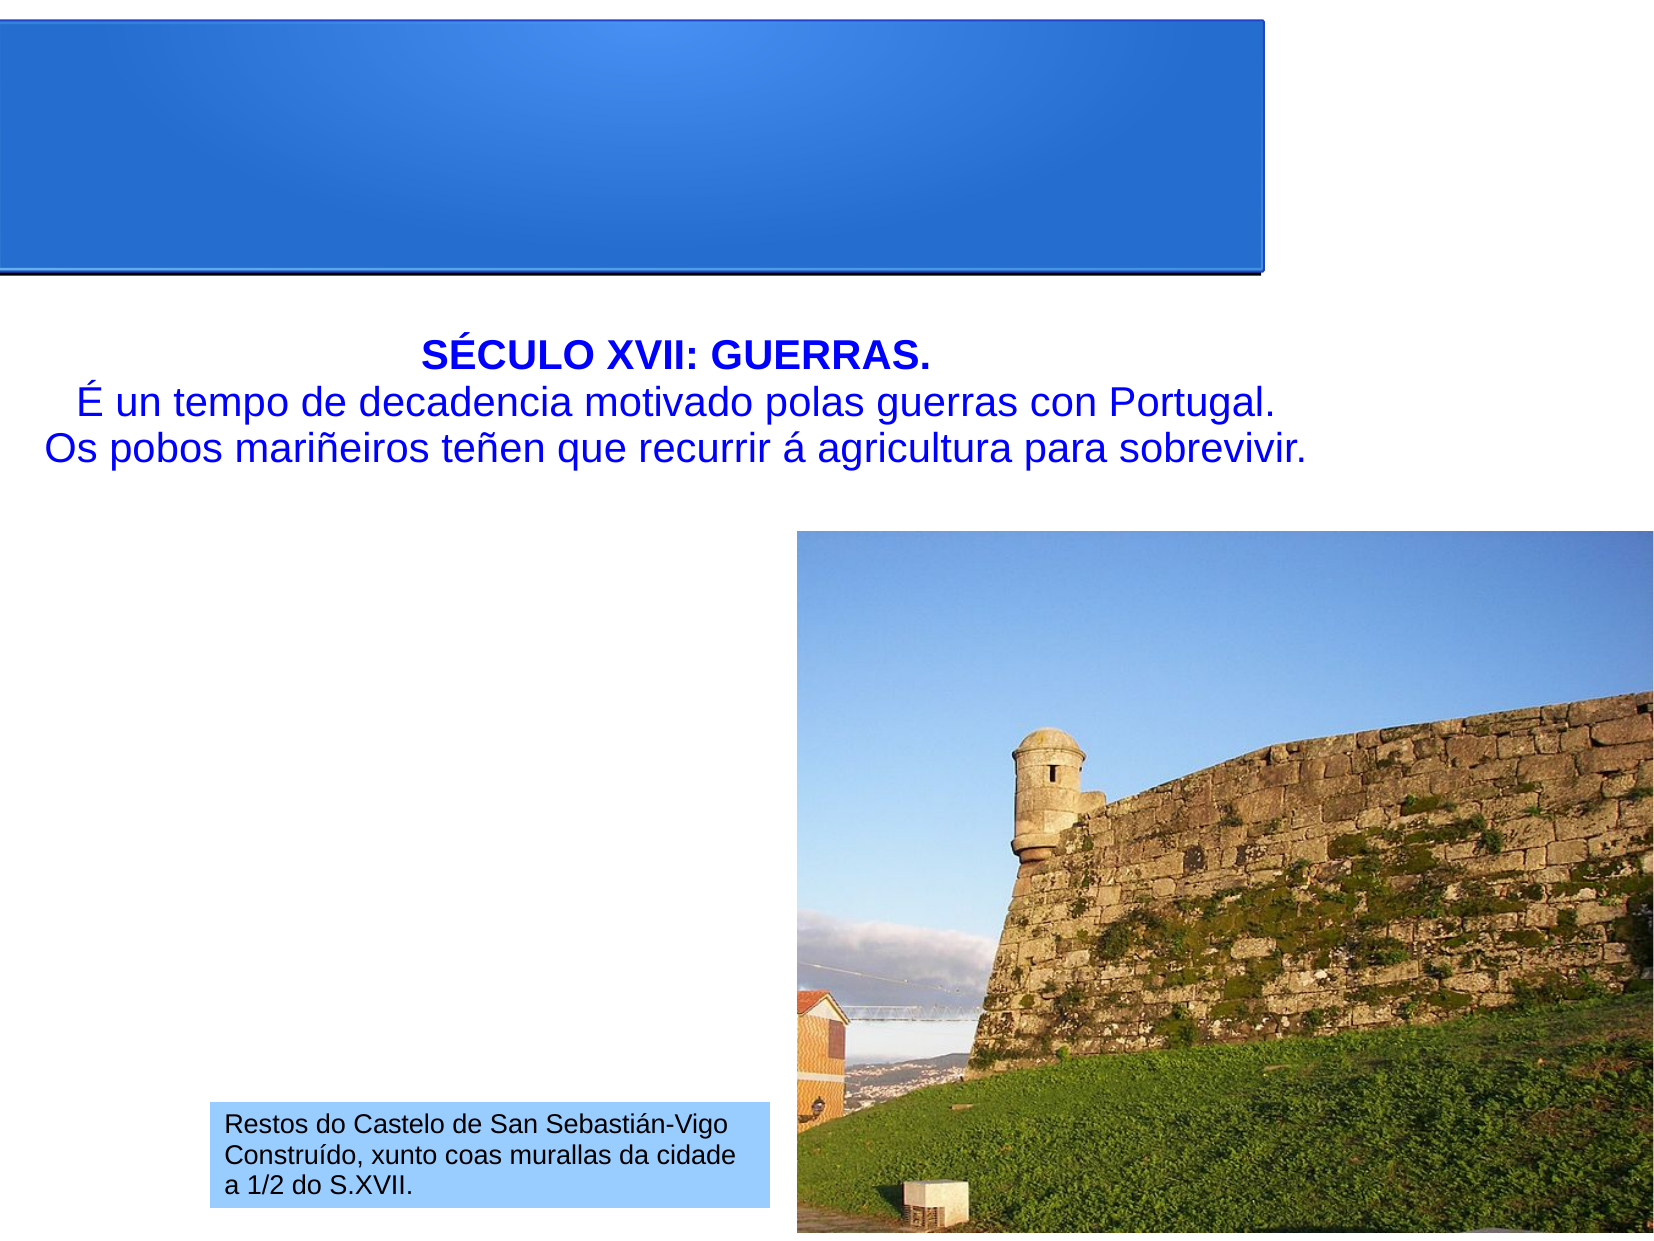

SÉCULO XVII: GUERRAS.
É un tempo de decadencia motivado polas guerras con Portugal.
Os pobos mariñeiros teñen que recurrir á agricultura para sobrevivir.
| Restos do Castelo de San Sebastián-Vigo Construído, xunto coas murallas da cidade a 1/2 do S.XVII. |
| --- |